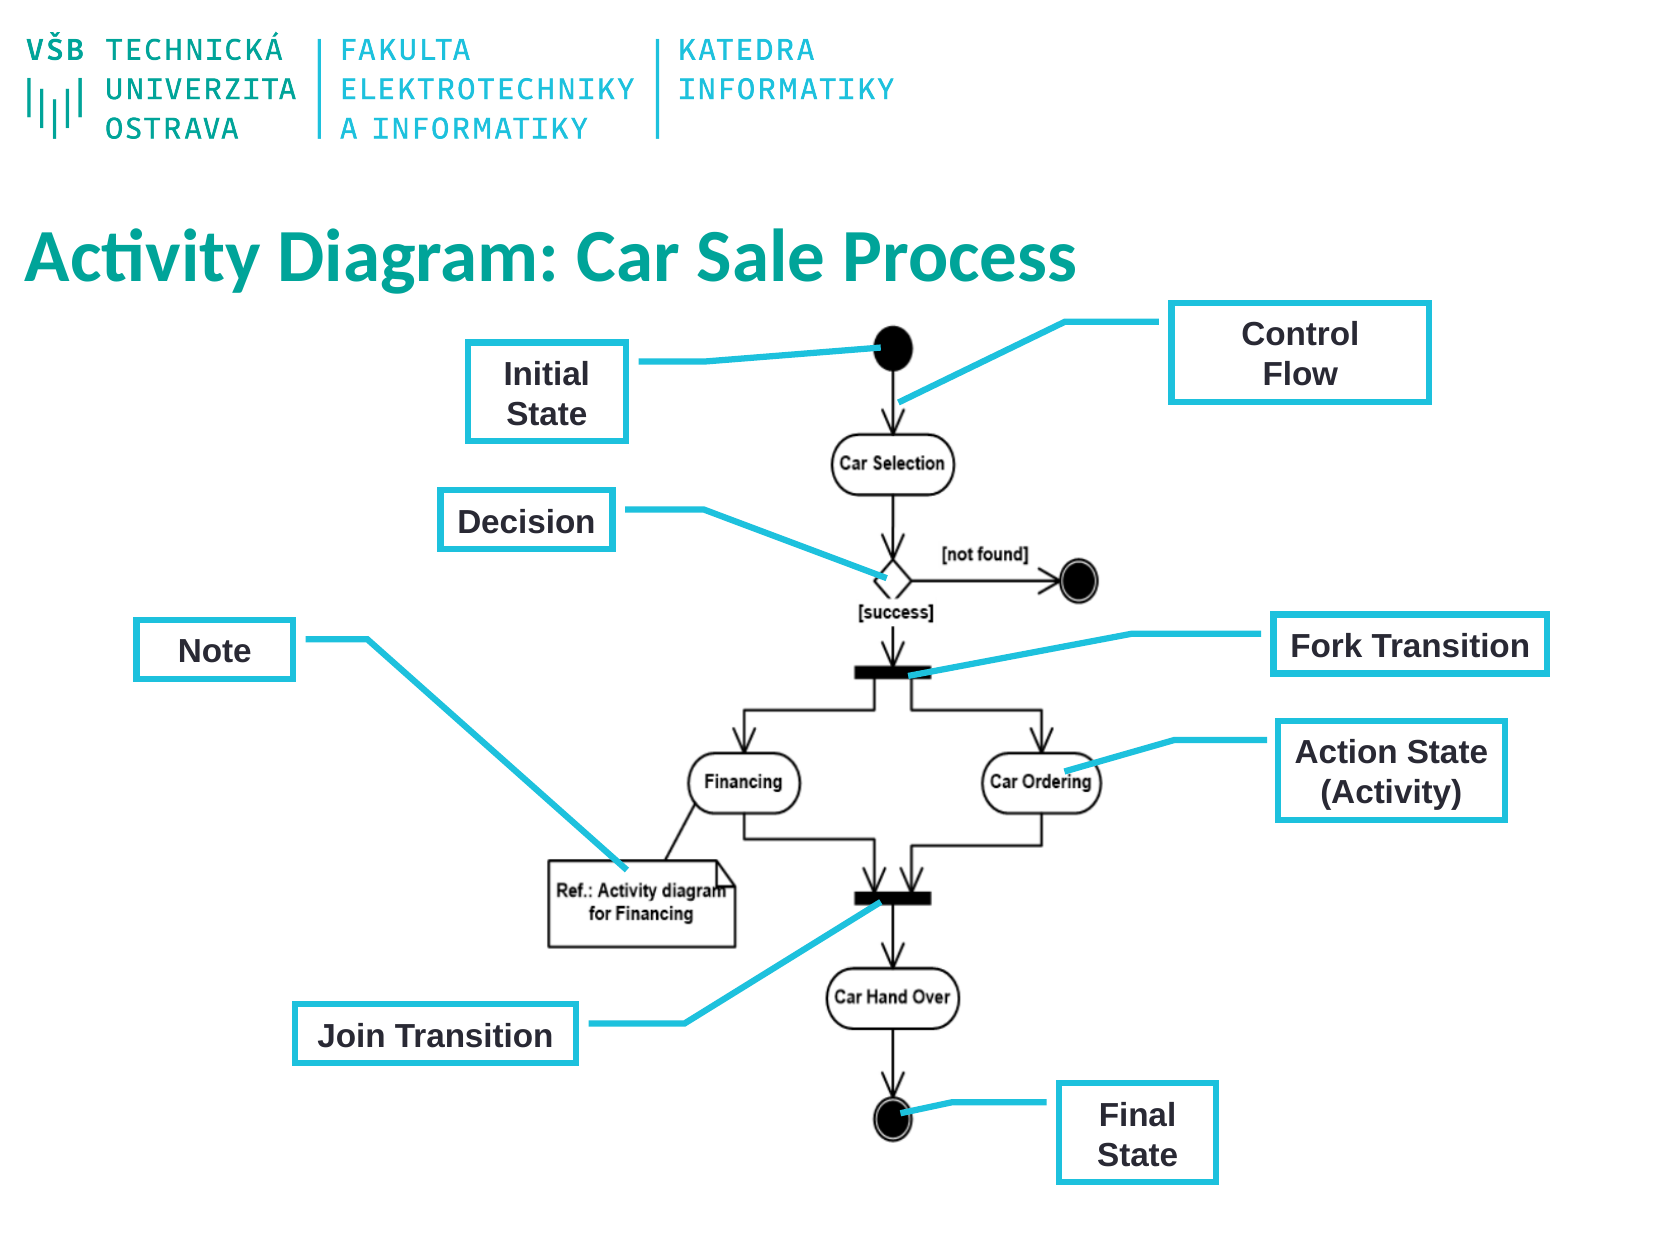

# Activity Diagram: Car Sale Process
Control
Flow
Initial
State
Decision
Fork Transition
Note
Action State
(Activity)
Join Transition
Final
State